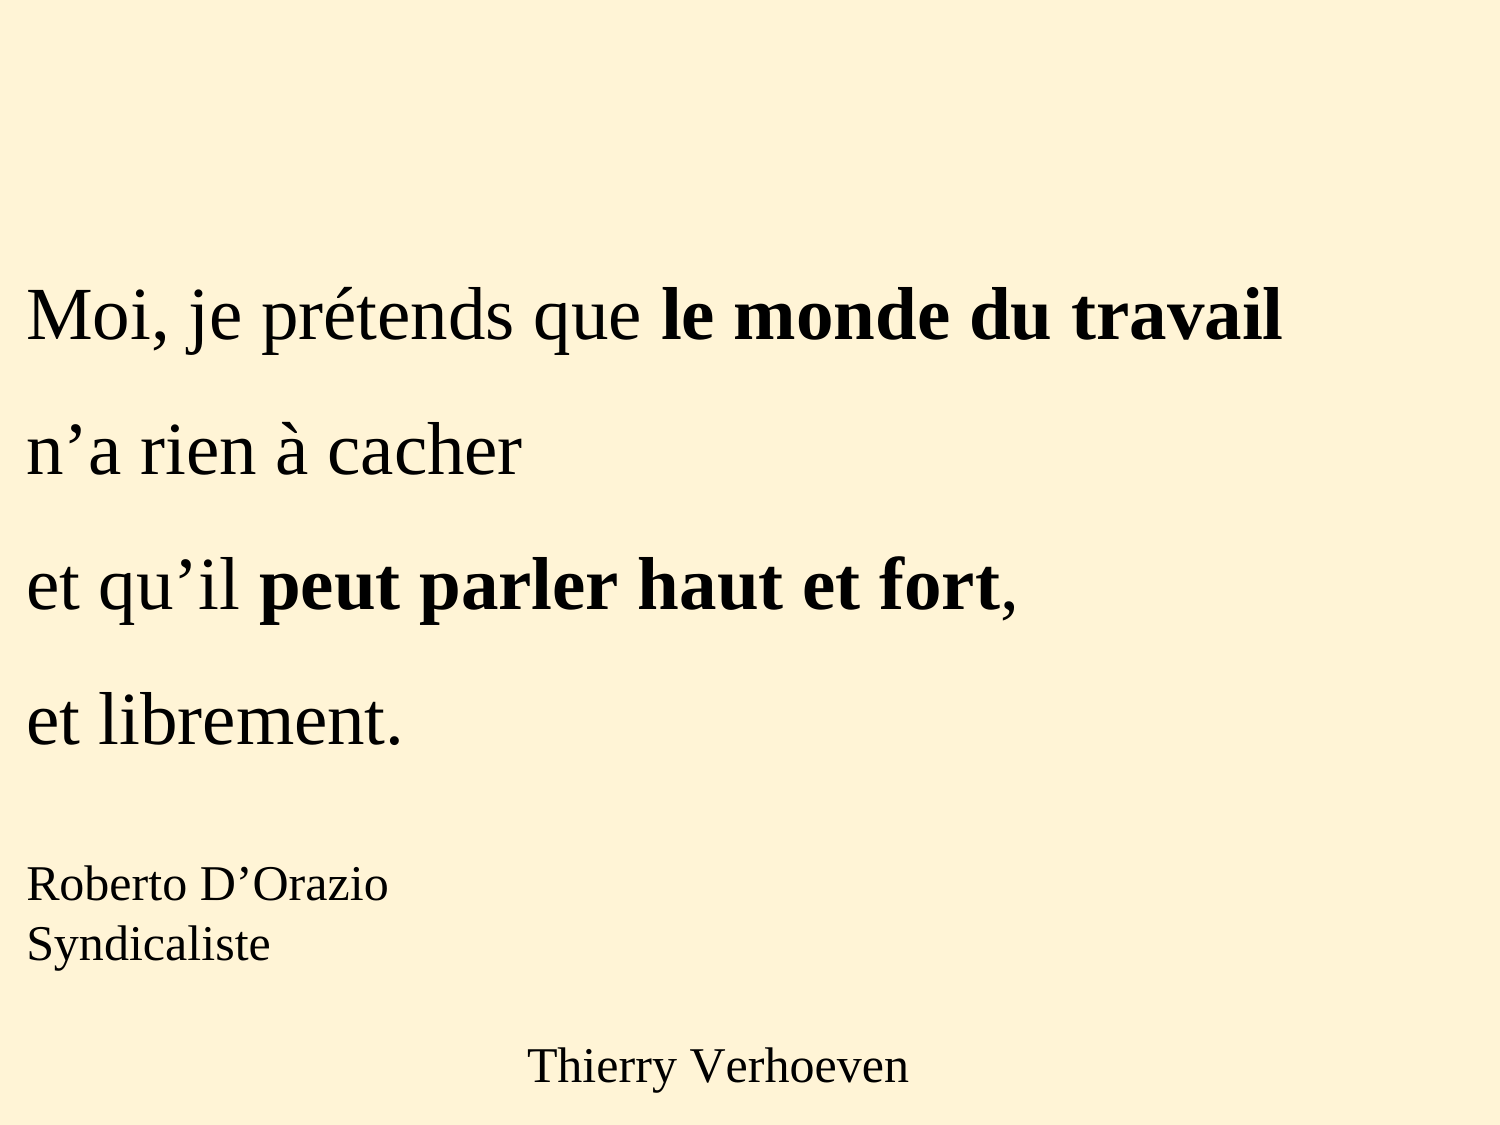

Moi, je prétends que le monde du travail
n’a rien à cacher
et qu’il peut parler haut et fort,
et librement.
Roberto D’Orazio
Syndicaliste
Thierry Verhoeven